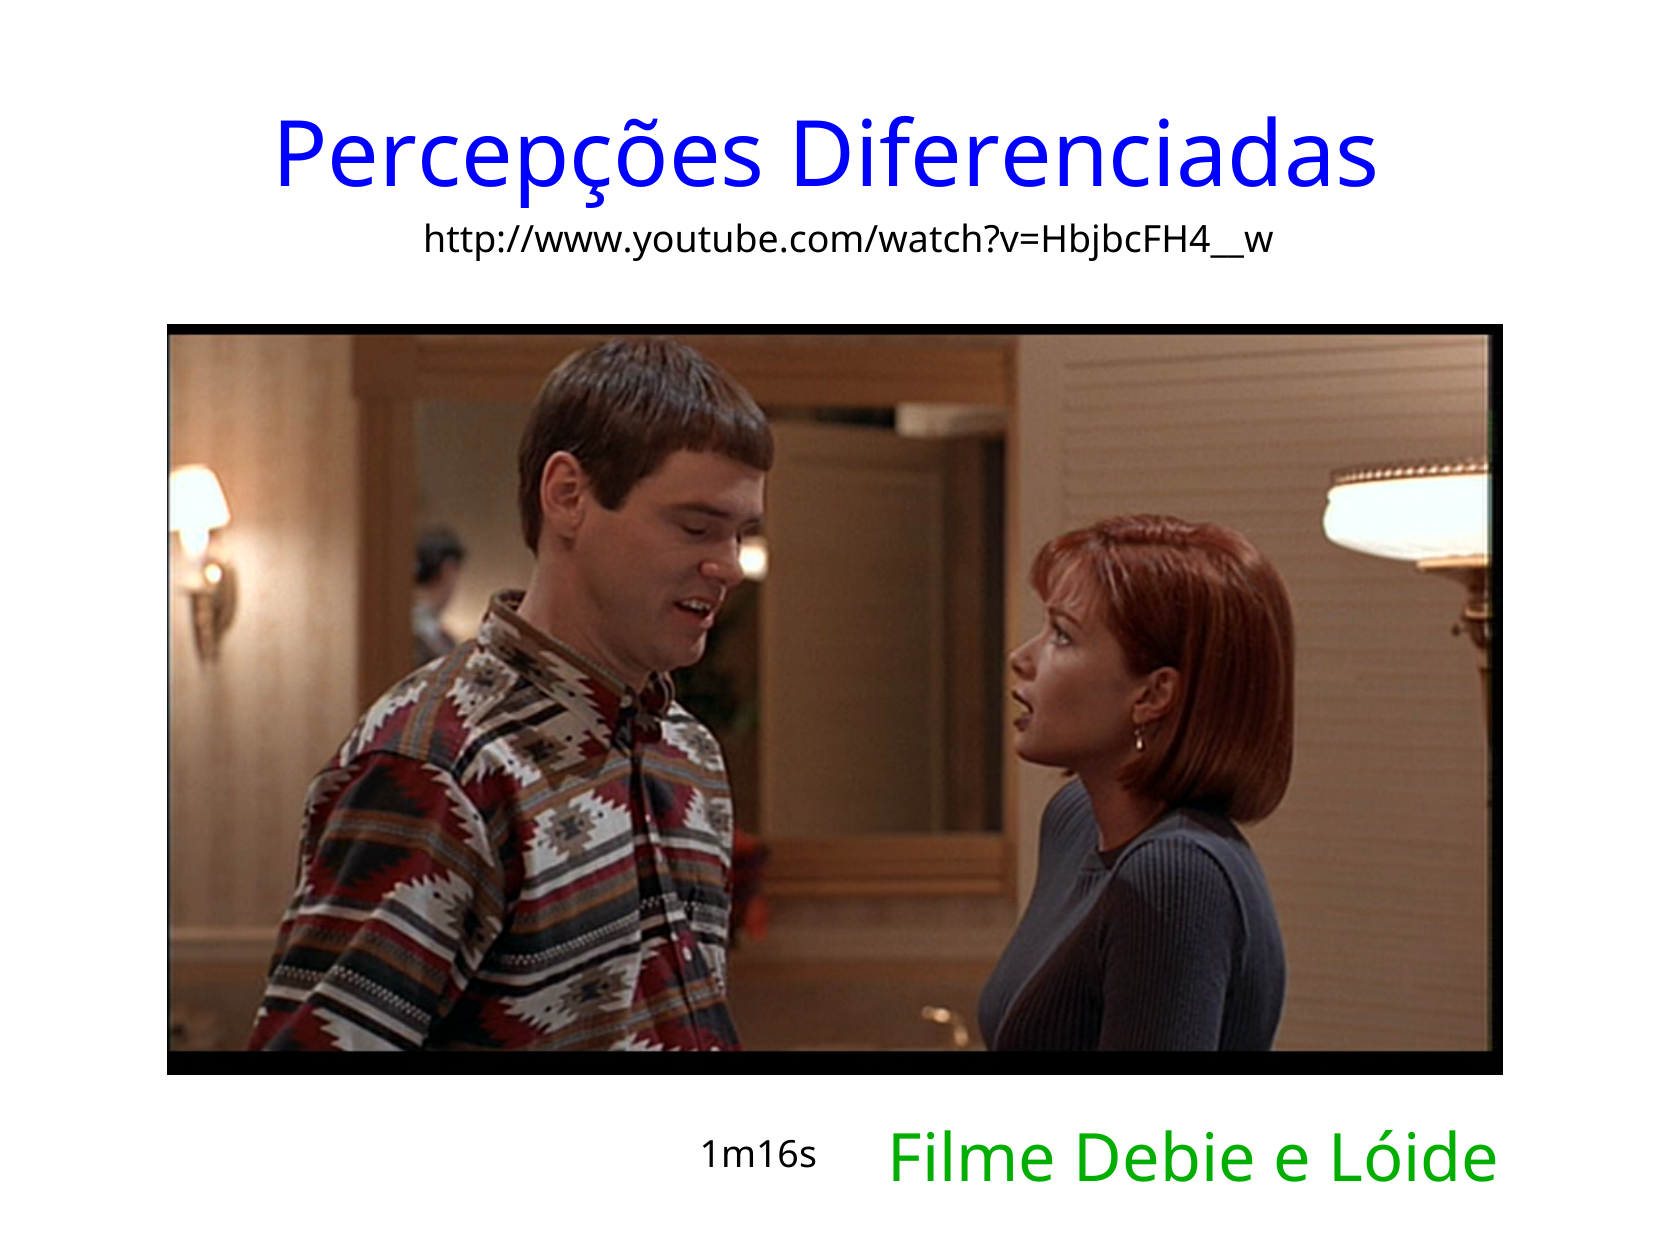

Percepções Diferenciadas
http://www.youtube.com/watch?v=HbjbcFH4__w
#
Filme Debie e Lóide
1m16s